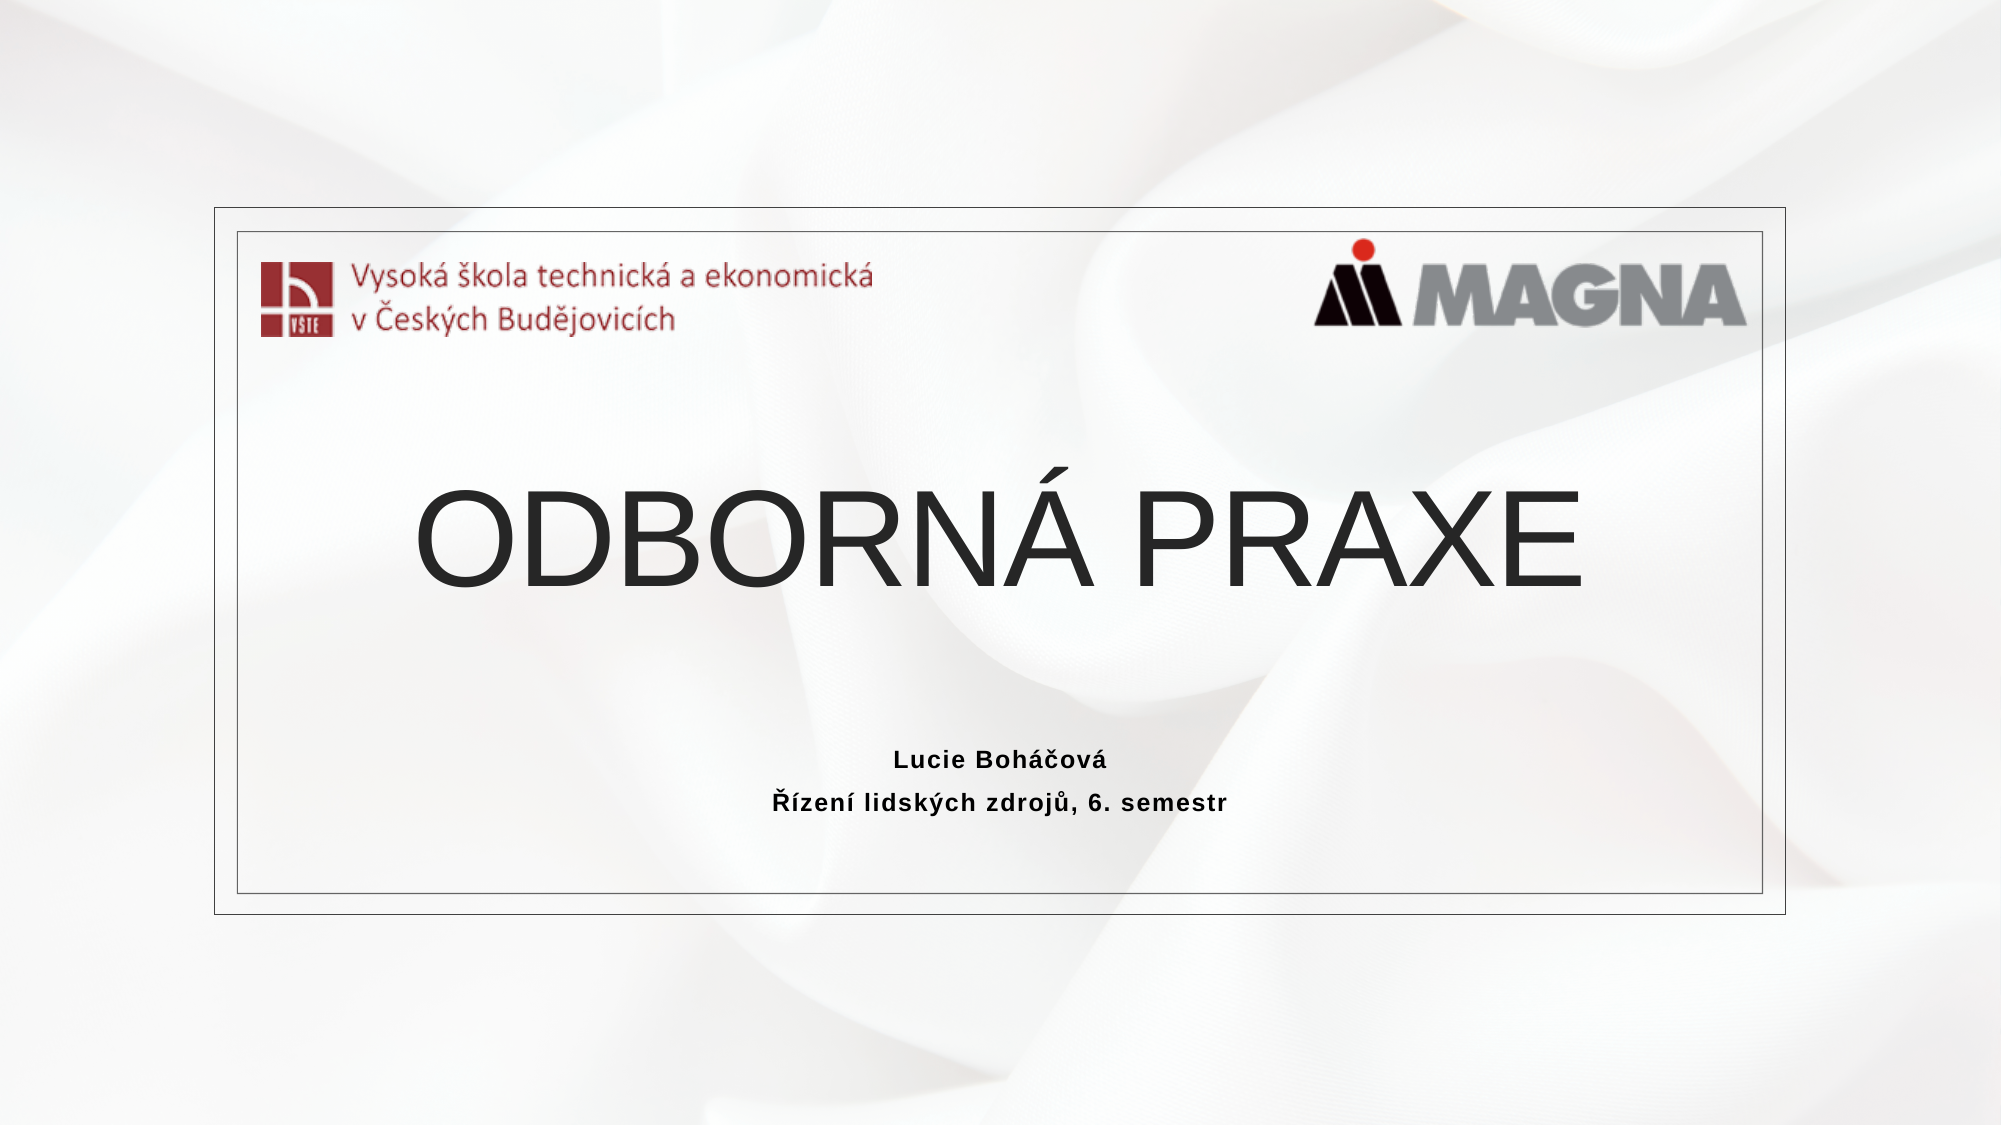

# Odborná praxe
Lucie Boháčová
Řízení lidských zdrojů, 6. semestr